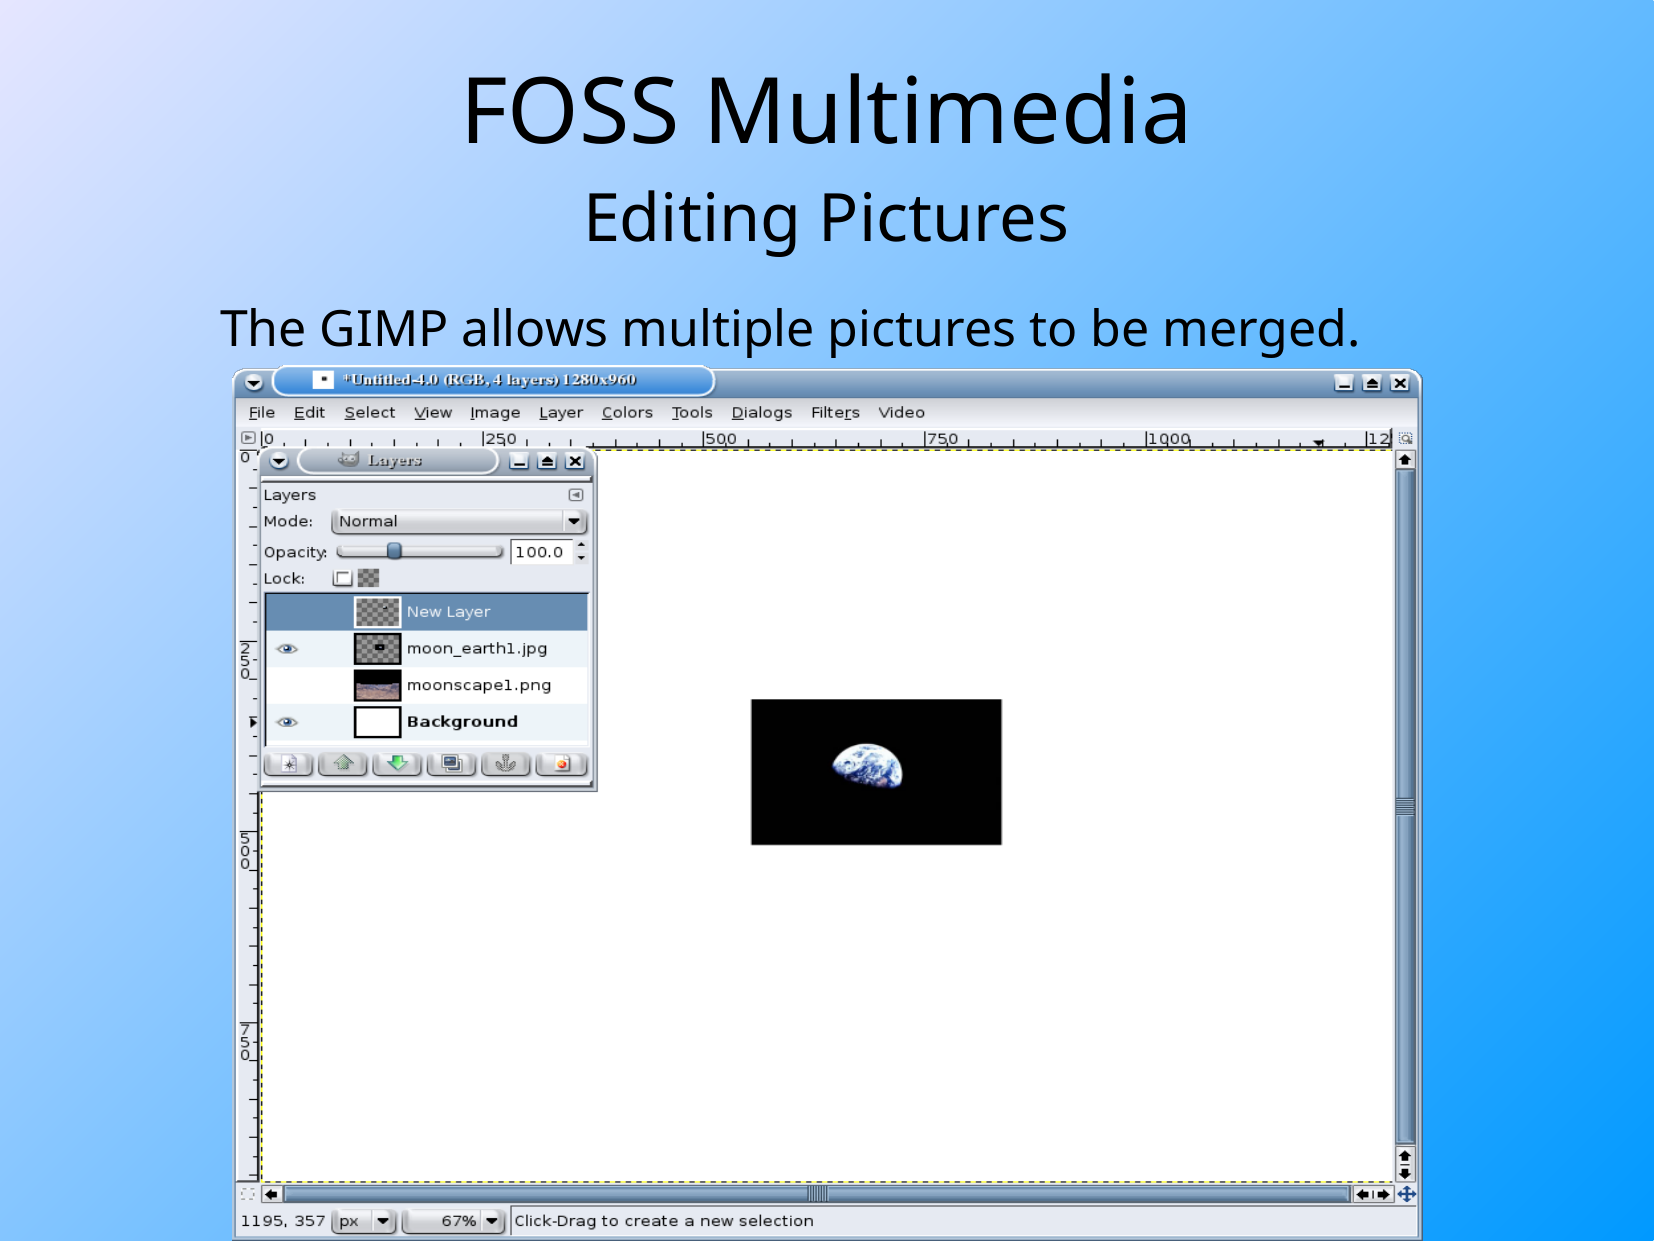

# FOSS Multimedia Editing Pictures
The GIMP allows multiple pictures to be merged.